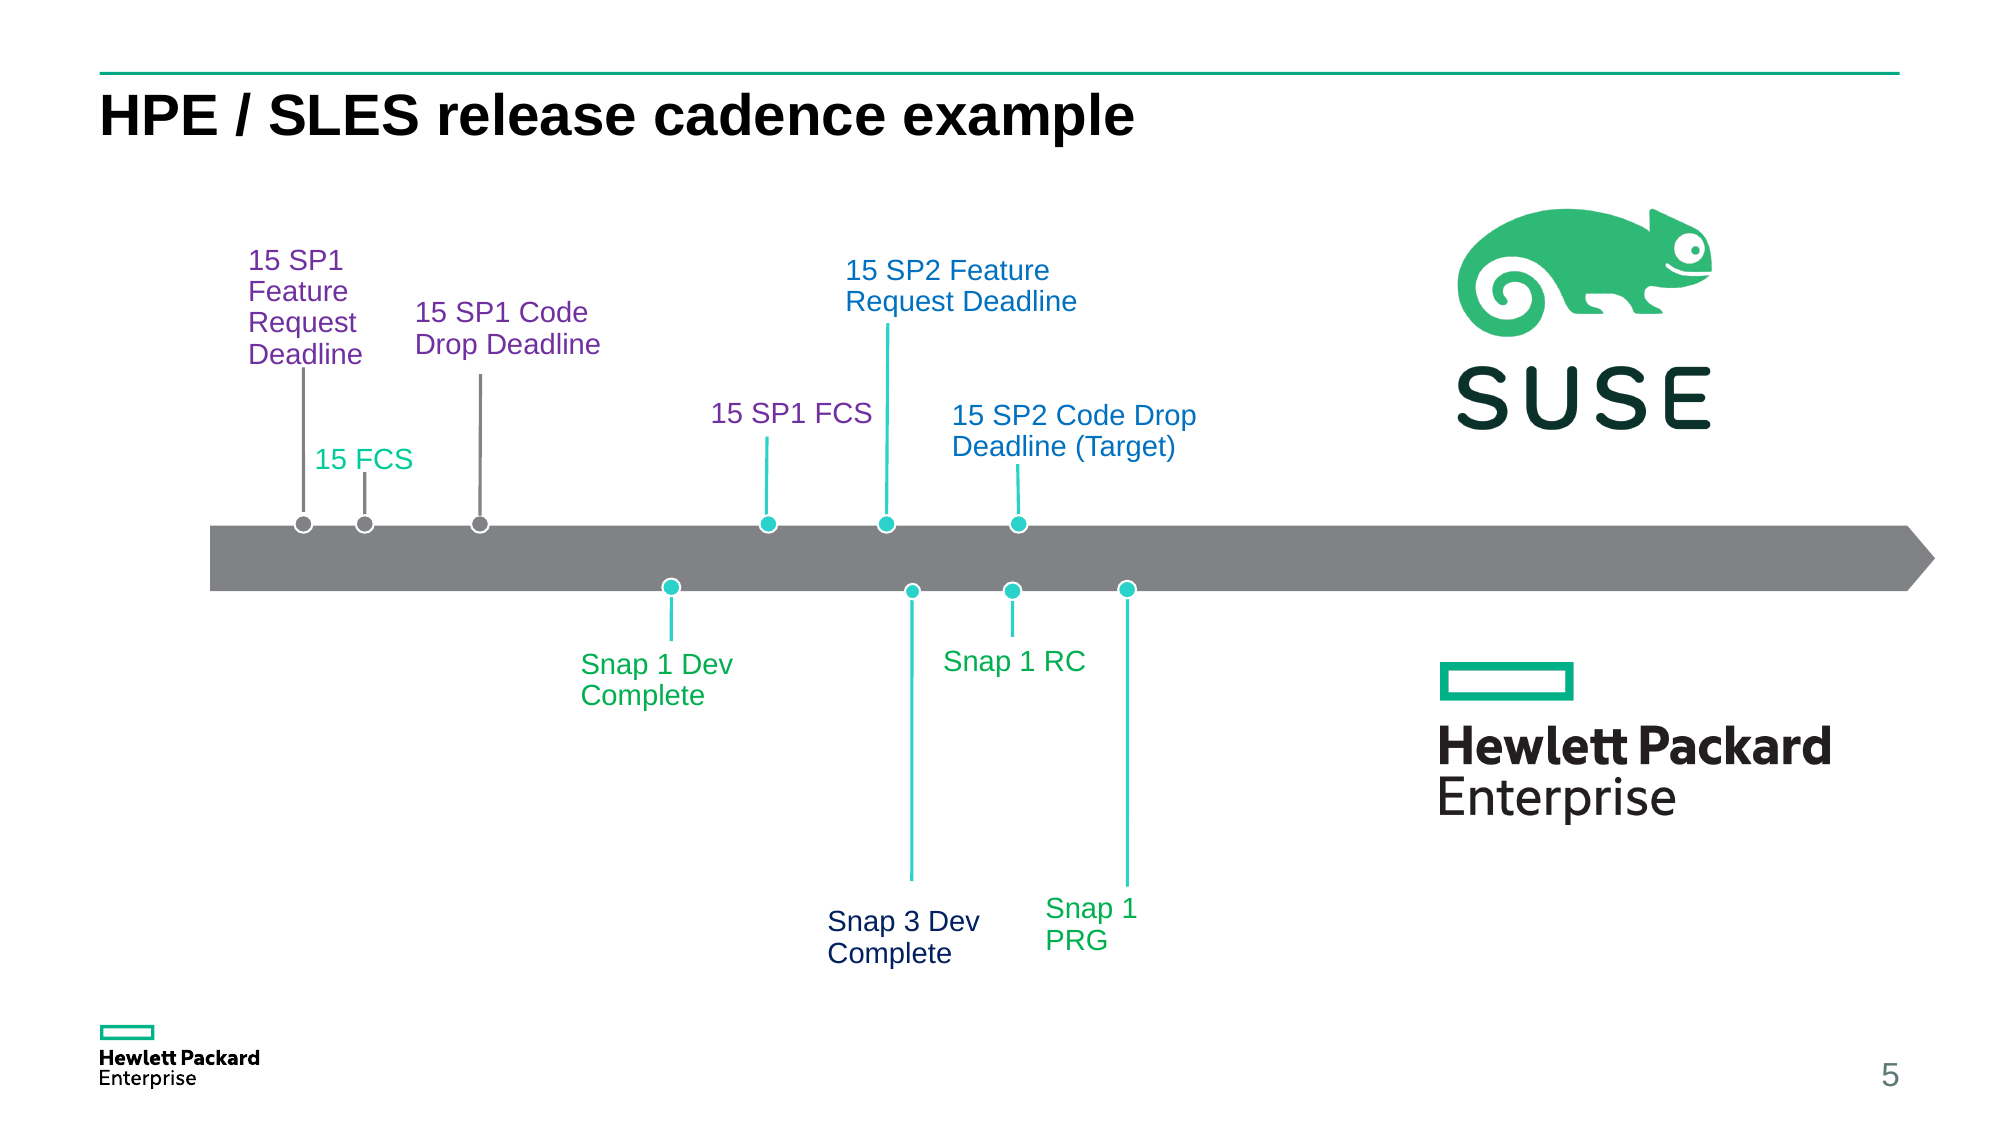

# HPE / SLES release cadence example
15 SP1 Feature Request Deadline
15 SP2 Feature Request Deadline
15 SP1 Code Drop Deadline
15 SP1 FCS
15 SP2 Code Drop Deadline (Target)
15 FCS
Snap 1 RC
Snap 1 Dev Complete
Snap 1 PRG
Snap 3 Dev Complete